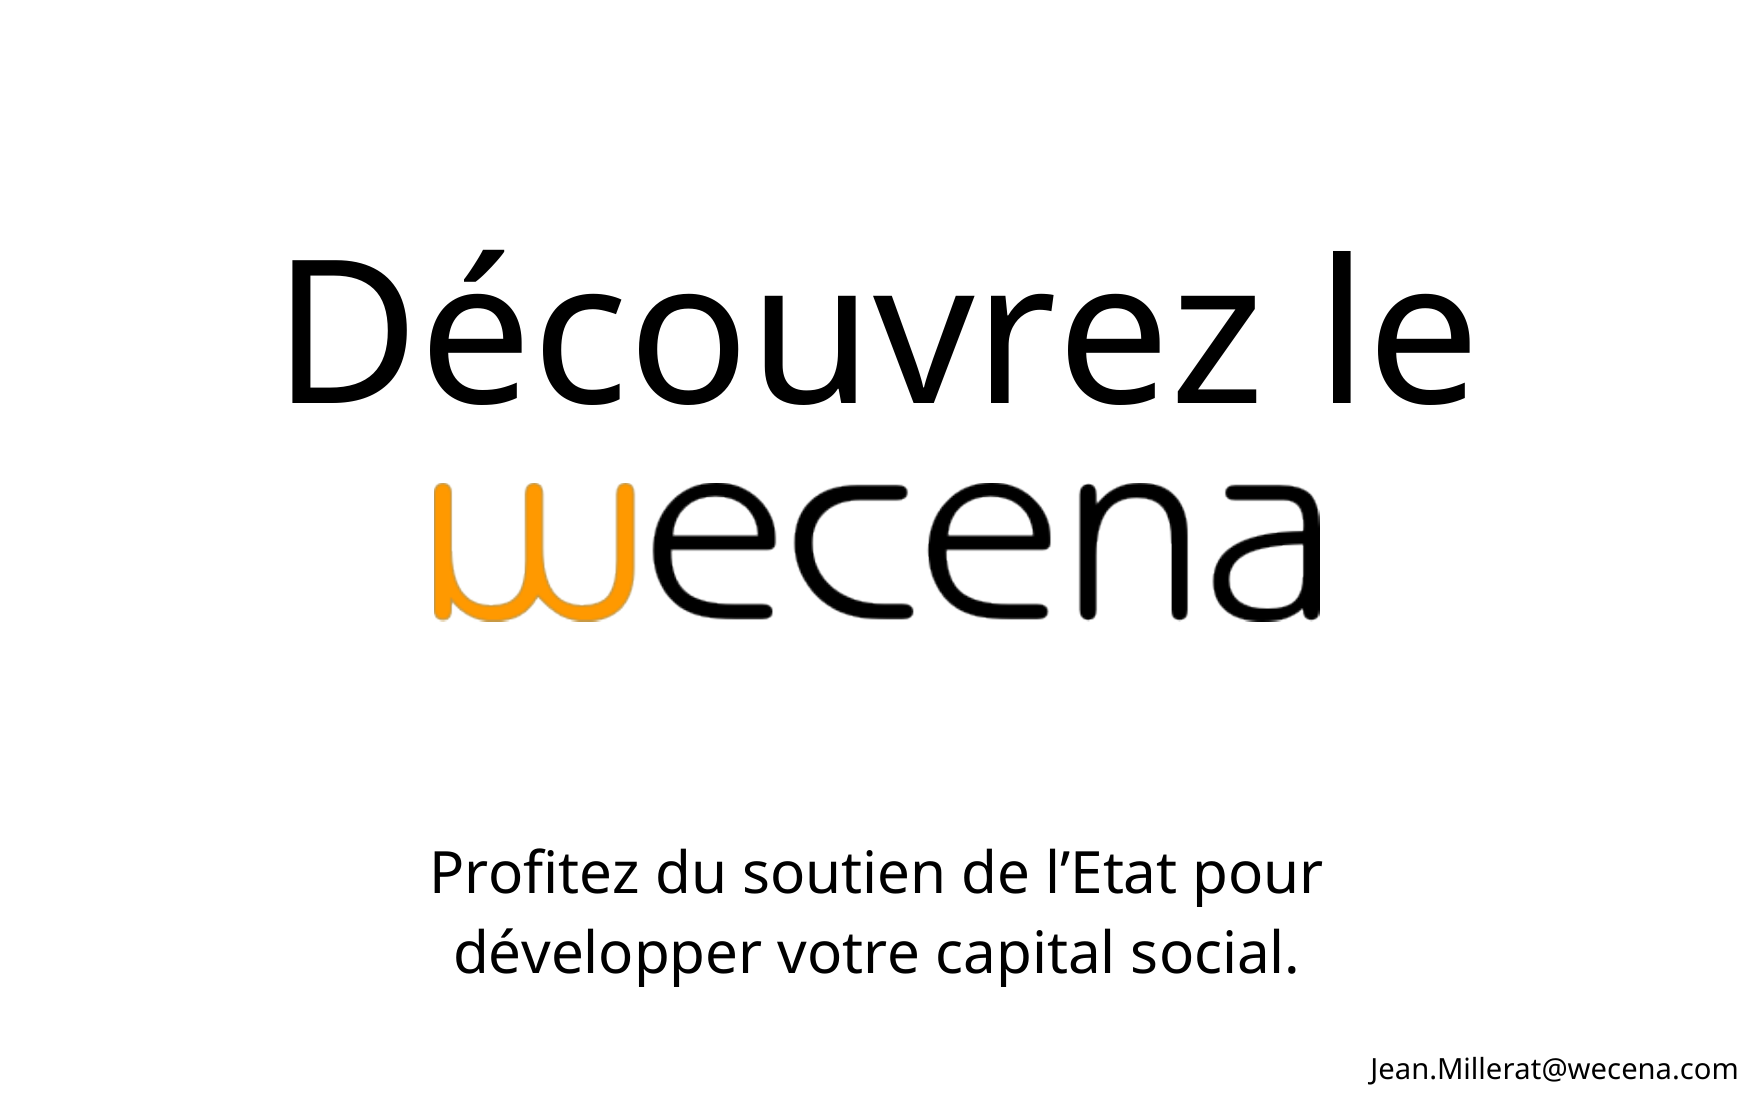

Découvrez le
# Profitez du soutien de l’Etat pour développer votre capital social.